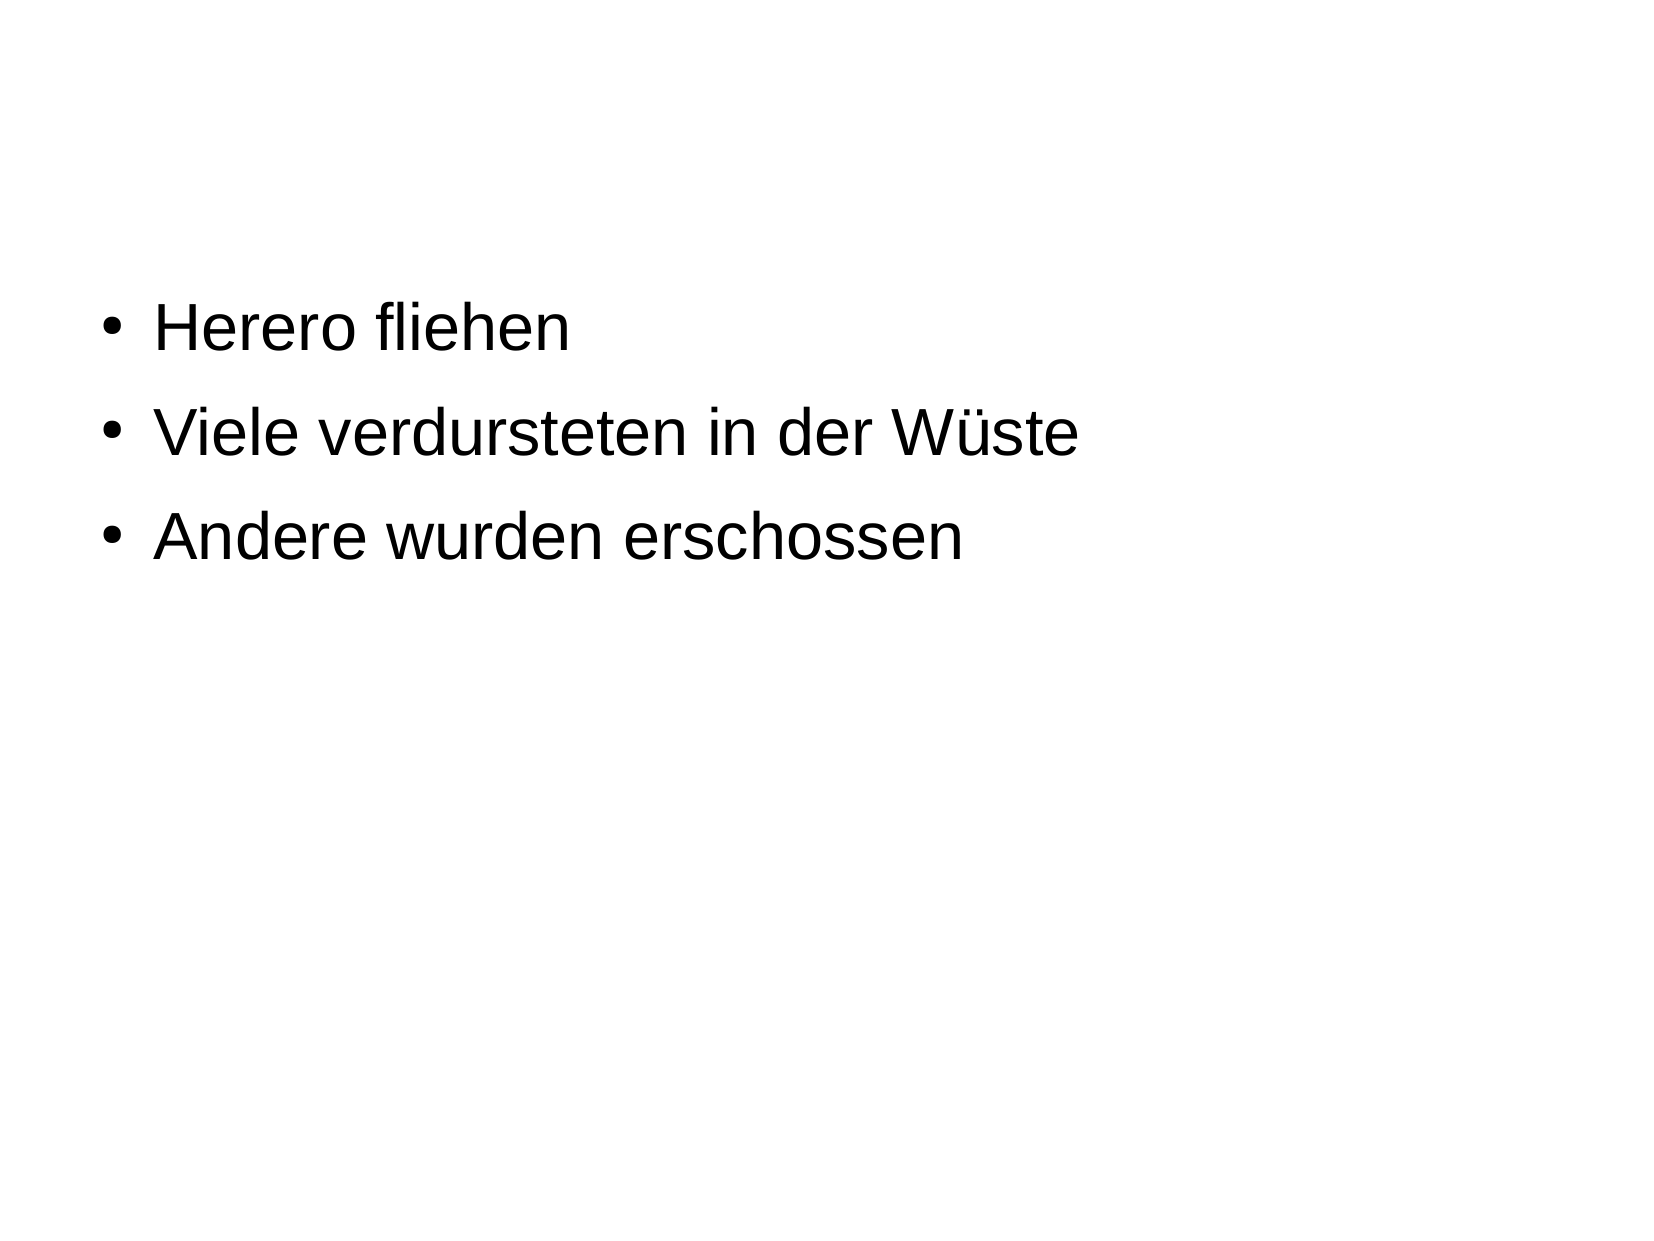

#
Herero fliehen
Viele verdursteten in der Wüste
Andere wurden erschossen